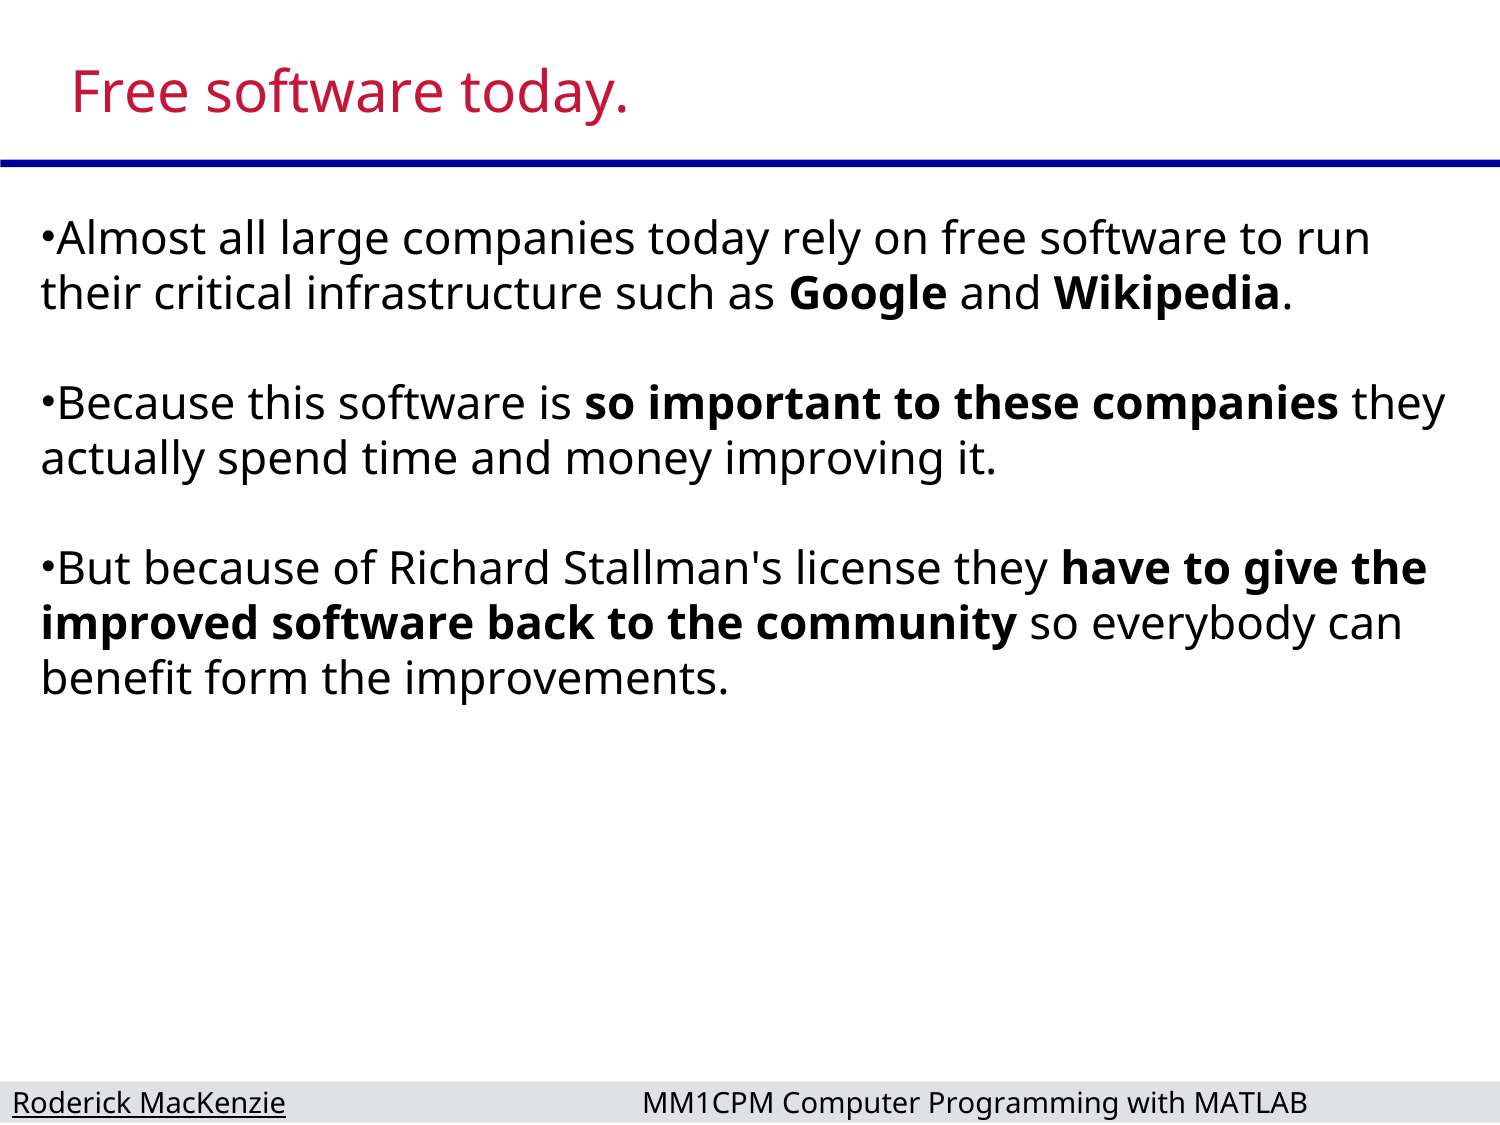

# Free software today.
Almost all large companies today rely on free software to run their critical infrastructure such as Google and Wikipedia.
Because this software is so important to these companies they actually spend time and money improving it.
But because of Richard Stallman's license they have to give the improved software back to the community so everybody can benefit form the improvements.